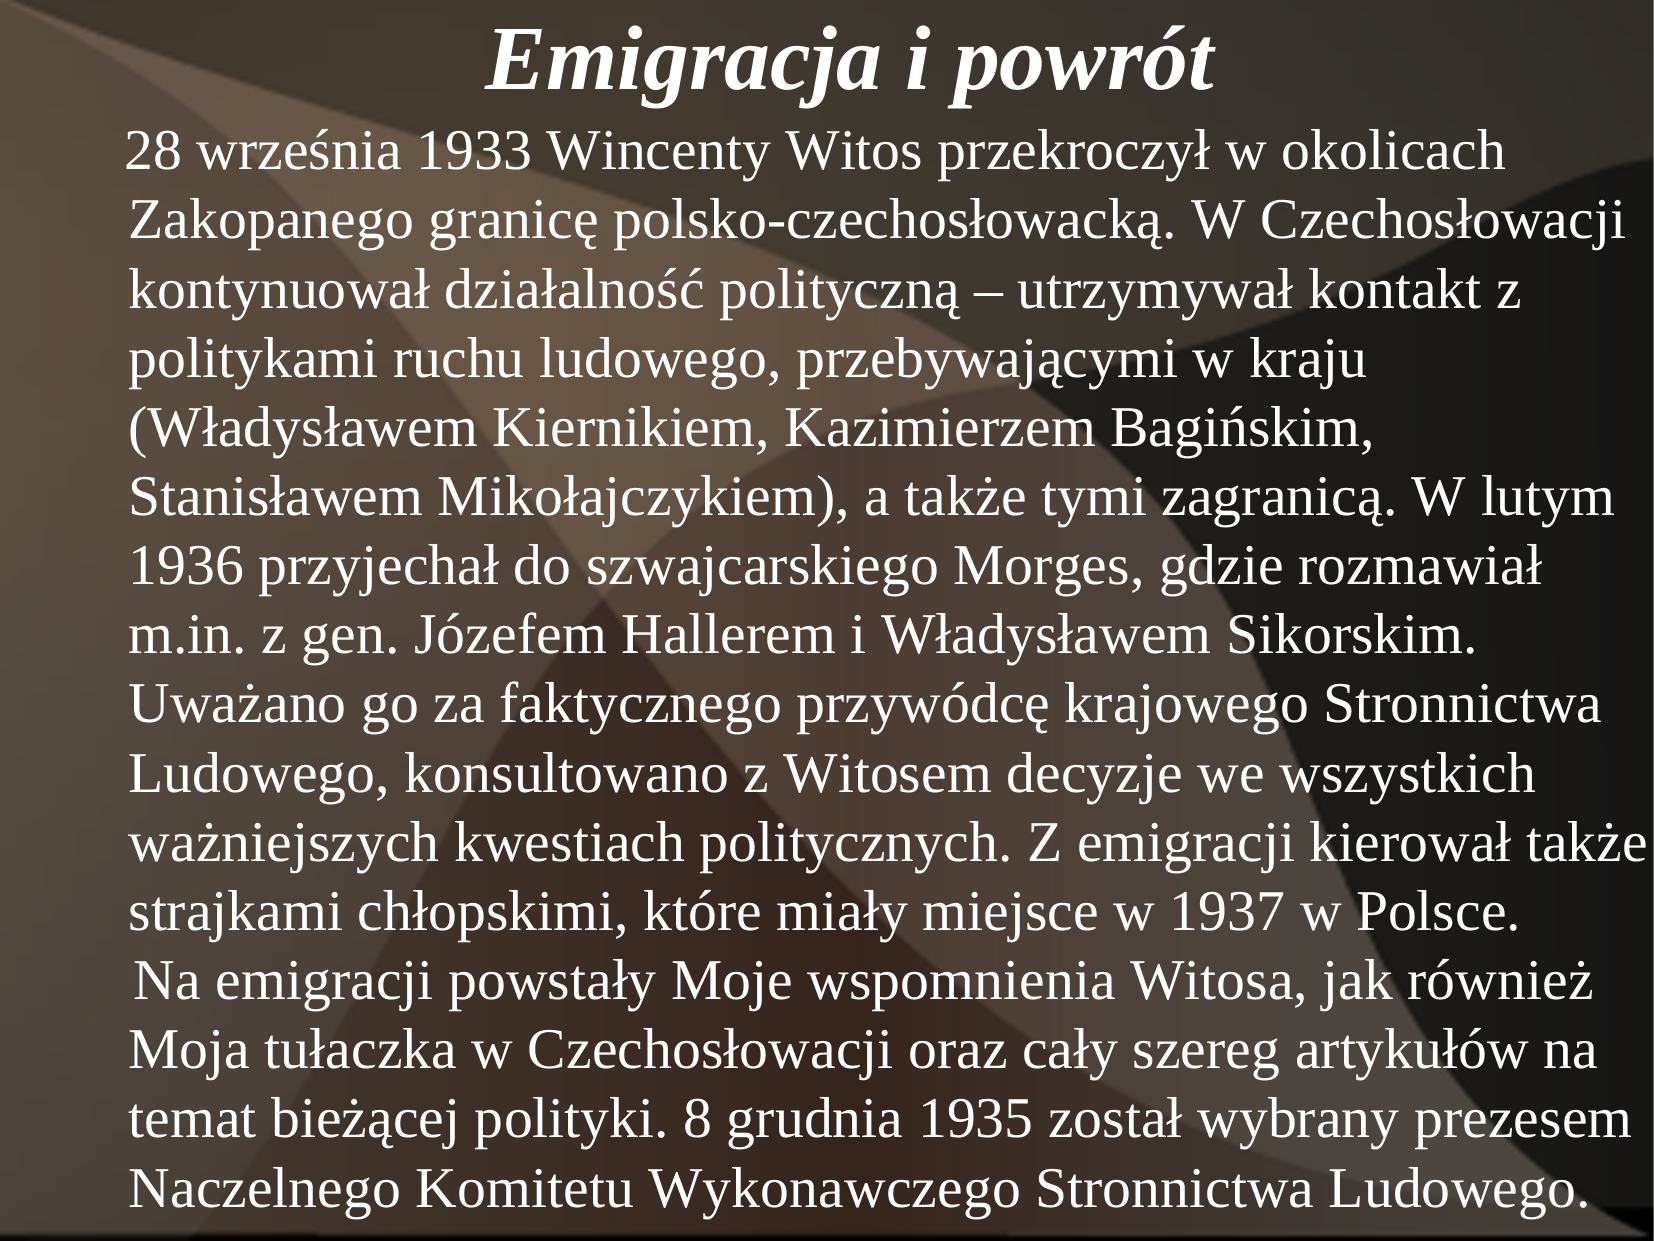

# Emigracja i powrót
 28 września 1933 Wincenty Witos przekroczył w okolicach Zakopanego granicę polsko-czechosłowacką. W Czechosłowacji kontynuował działalność polityczną – utrzymywał kontakt z politykami ruchu ludowego, przebywającymi w kraju (Władysławem Kiernikiem, Kazimierzem Bagińskim, Stanisławem Mikołajczykiem), a także tymi zagranicą. W lutym 1936 przyjechał do szwajcarskiego Morges, gdzie rozmawiał m.in. z gen. Józefem Hallerem i Władysławem Sikorskim. Uważano go za faktycznego przywódcę krajowego Stronnictwa Ludowego, konsultowano z Witosem decyzje we wszystkich ważniejszych kwestiach politycznych. Z emigracji kierował także strajkami chłopskimi, które miały miejsce w 1937 w Polsce.
 Na emigracji powstały Moje wspomnienia Witosa, jak również Moja tułaczka w Czechosłowacji oraz cały szereg artykułów na temat bieżącej polityki. 8 grudnia 1935 został wybrany prezesem Naczelnego Komitetu Wykonawczego Stronnictwa Ludowego.